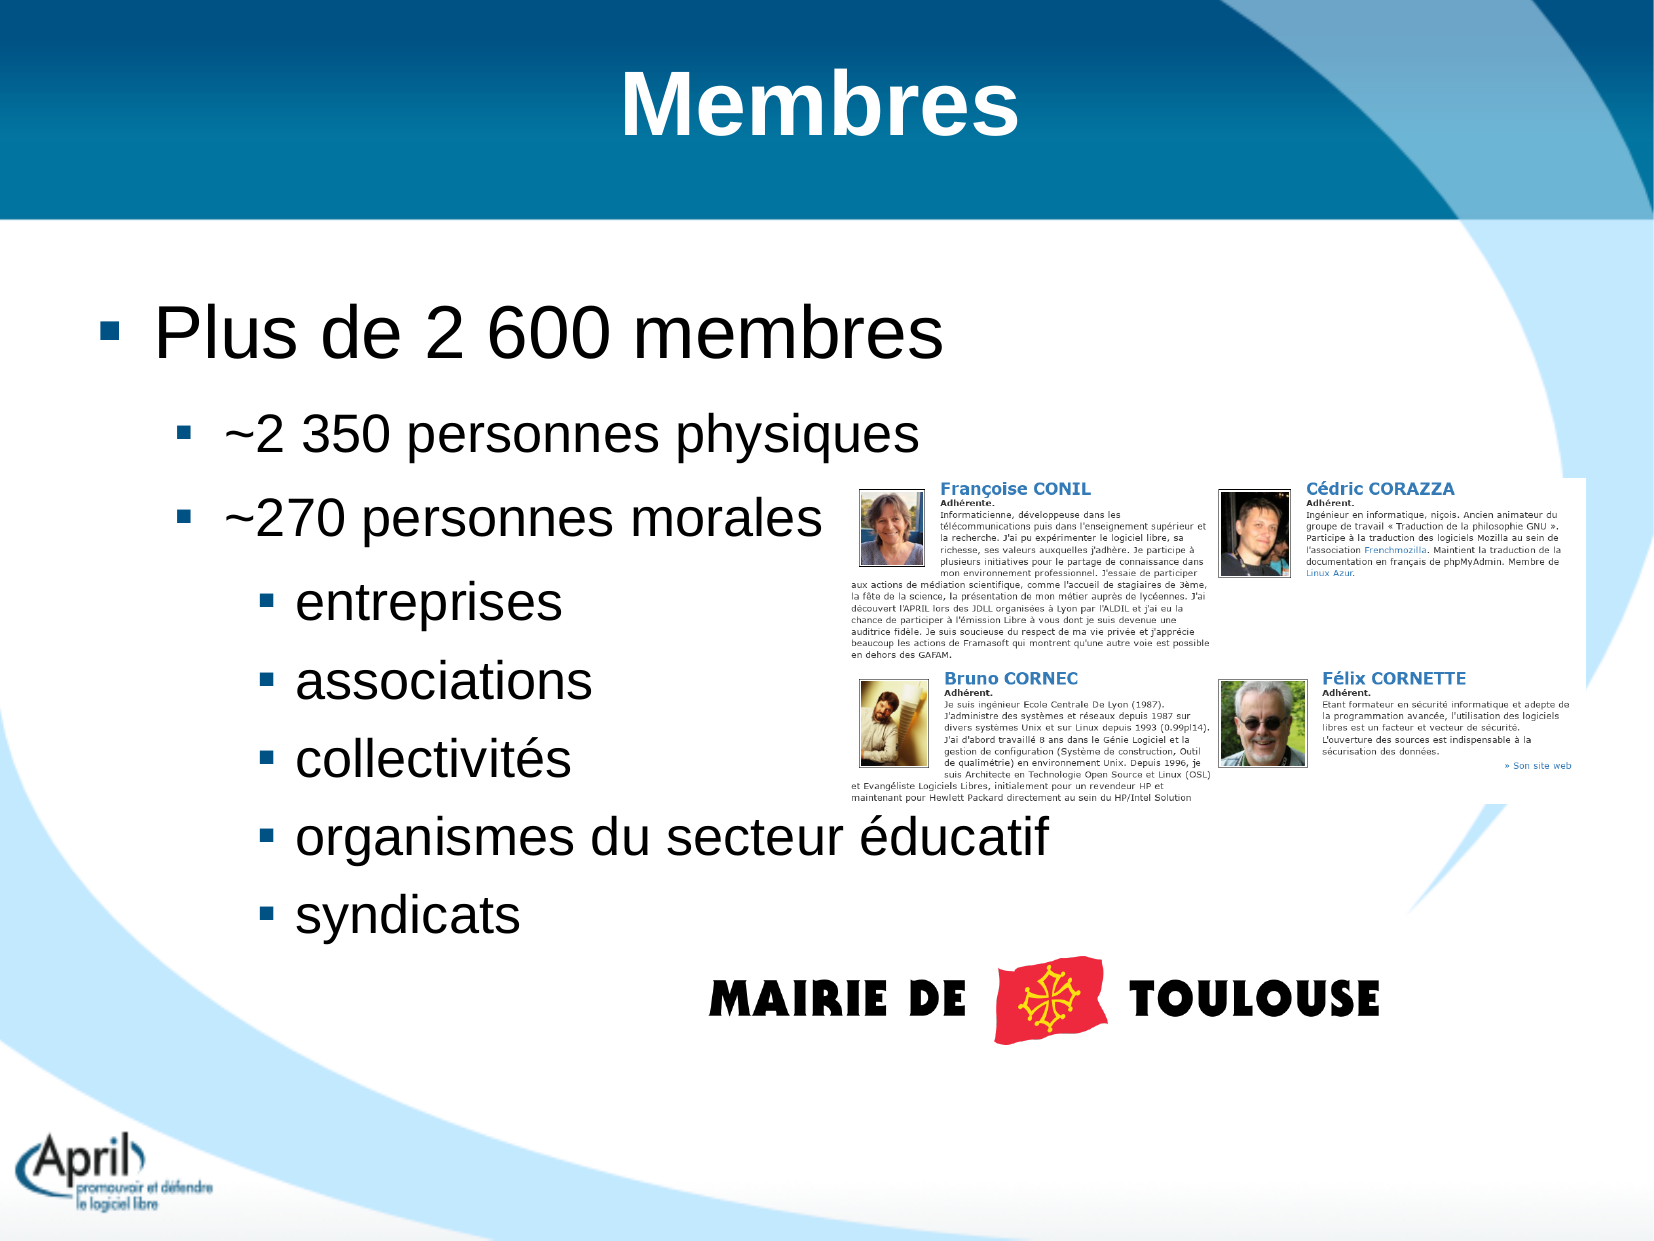

# Membres
Plus de 2 600 membres
~2 350 personnes physiques
~270 personnes morales
entreprises
associations
collectivités
organismes du secteur éducatif
syndicats